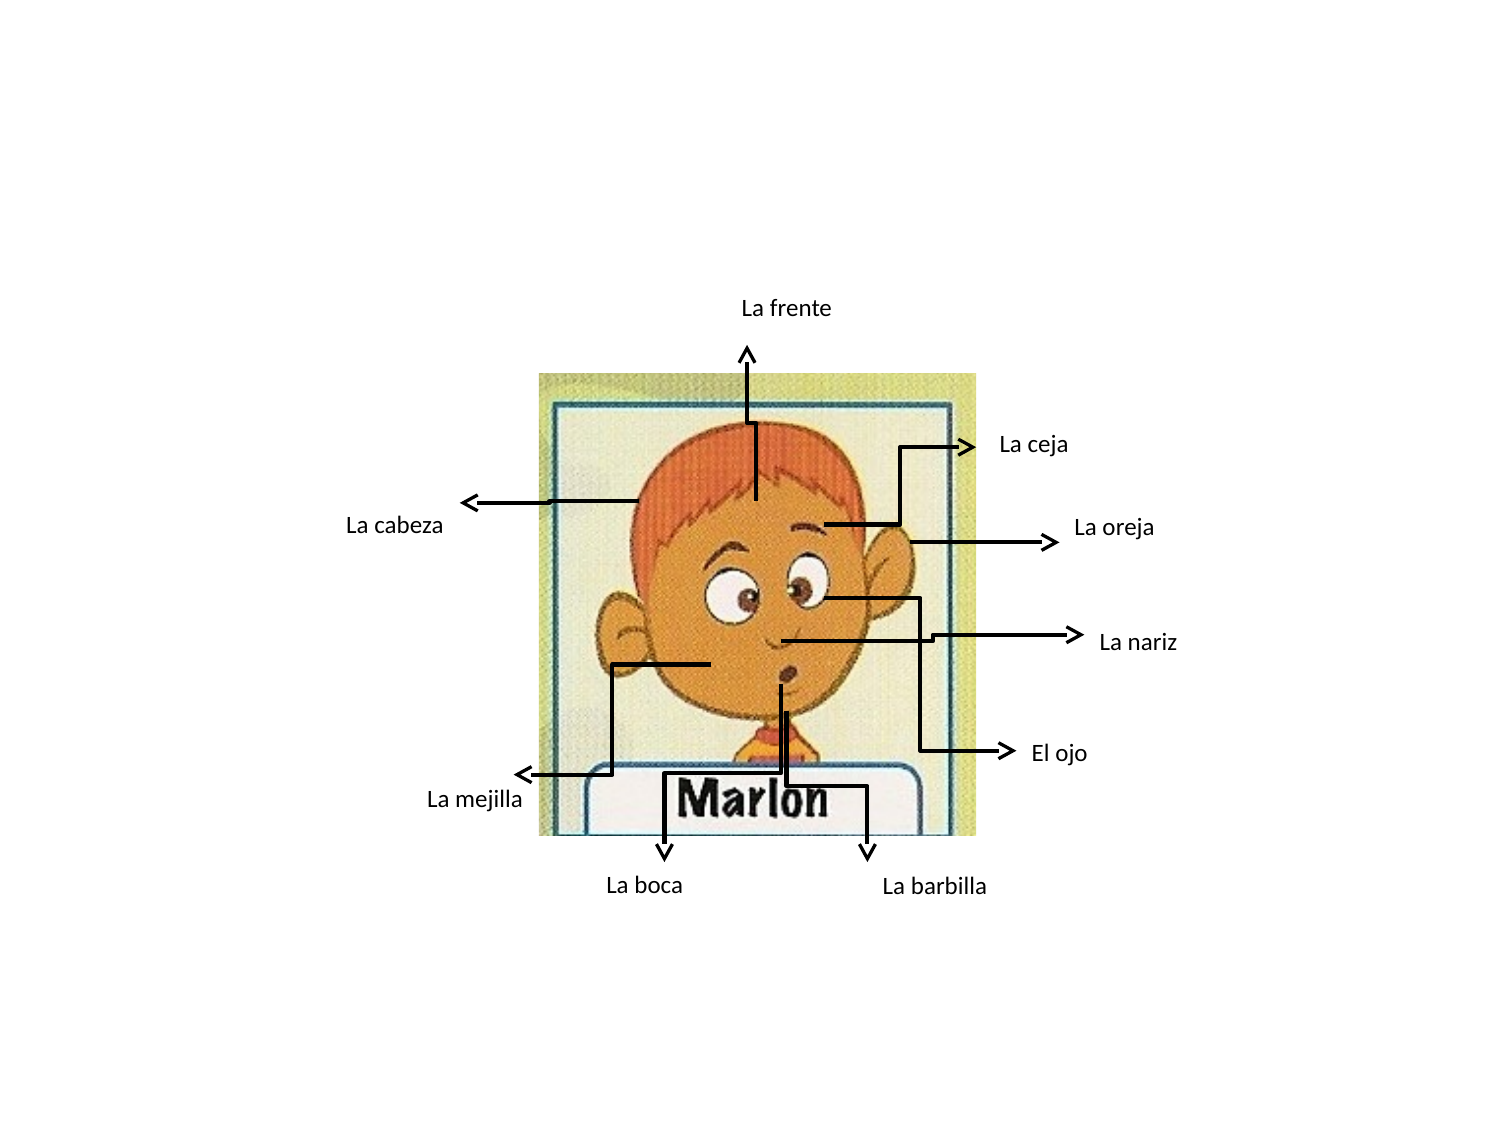

#
La frente
La ceja
La cabeza
La oreja
La nariz
El ojo
La mejilla
La boca
La barbilla